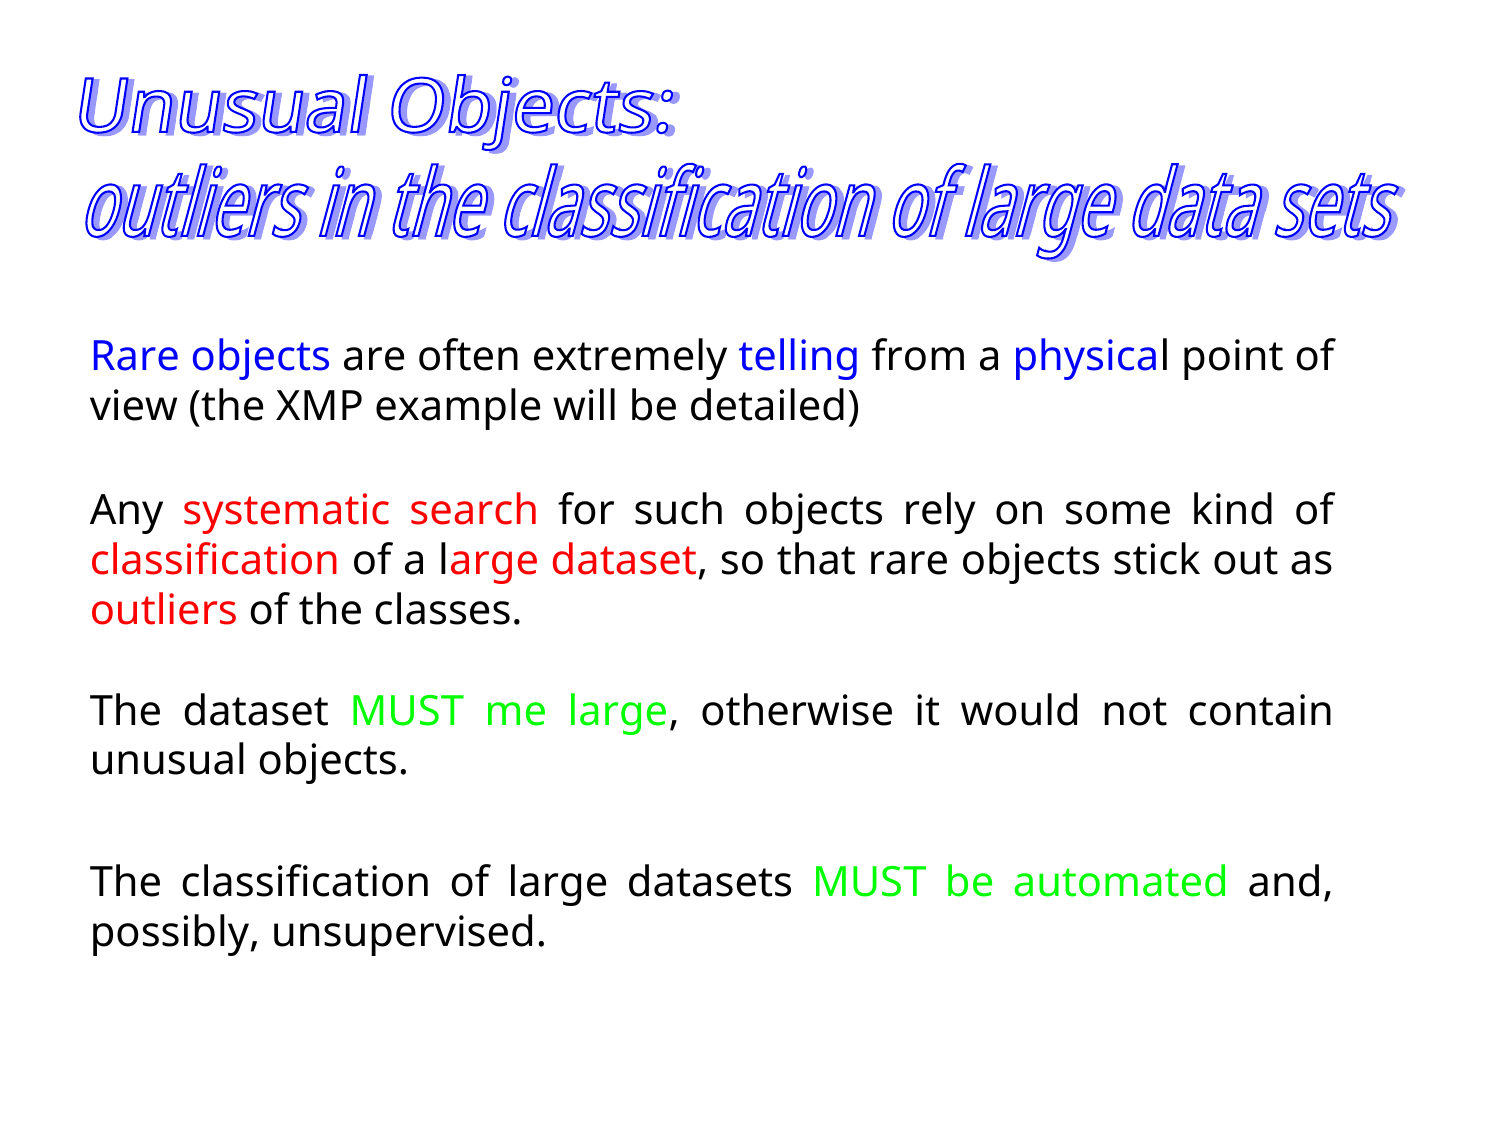

Unusual Objects:
outliers in the classification of large data sets
Rare objects are often extremely telling from a physical point of view (the XMP example will be detailed)
Any systematic search for such objects rely on some kind of classification of a large dataset, so that rare objects stick out as outliers of the classes.
The dataset MUST me large, otherwise it would not contain unusual objects.
The classification of large datasets MUST be automated and, possibly, unsupervised.